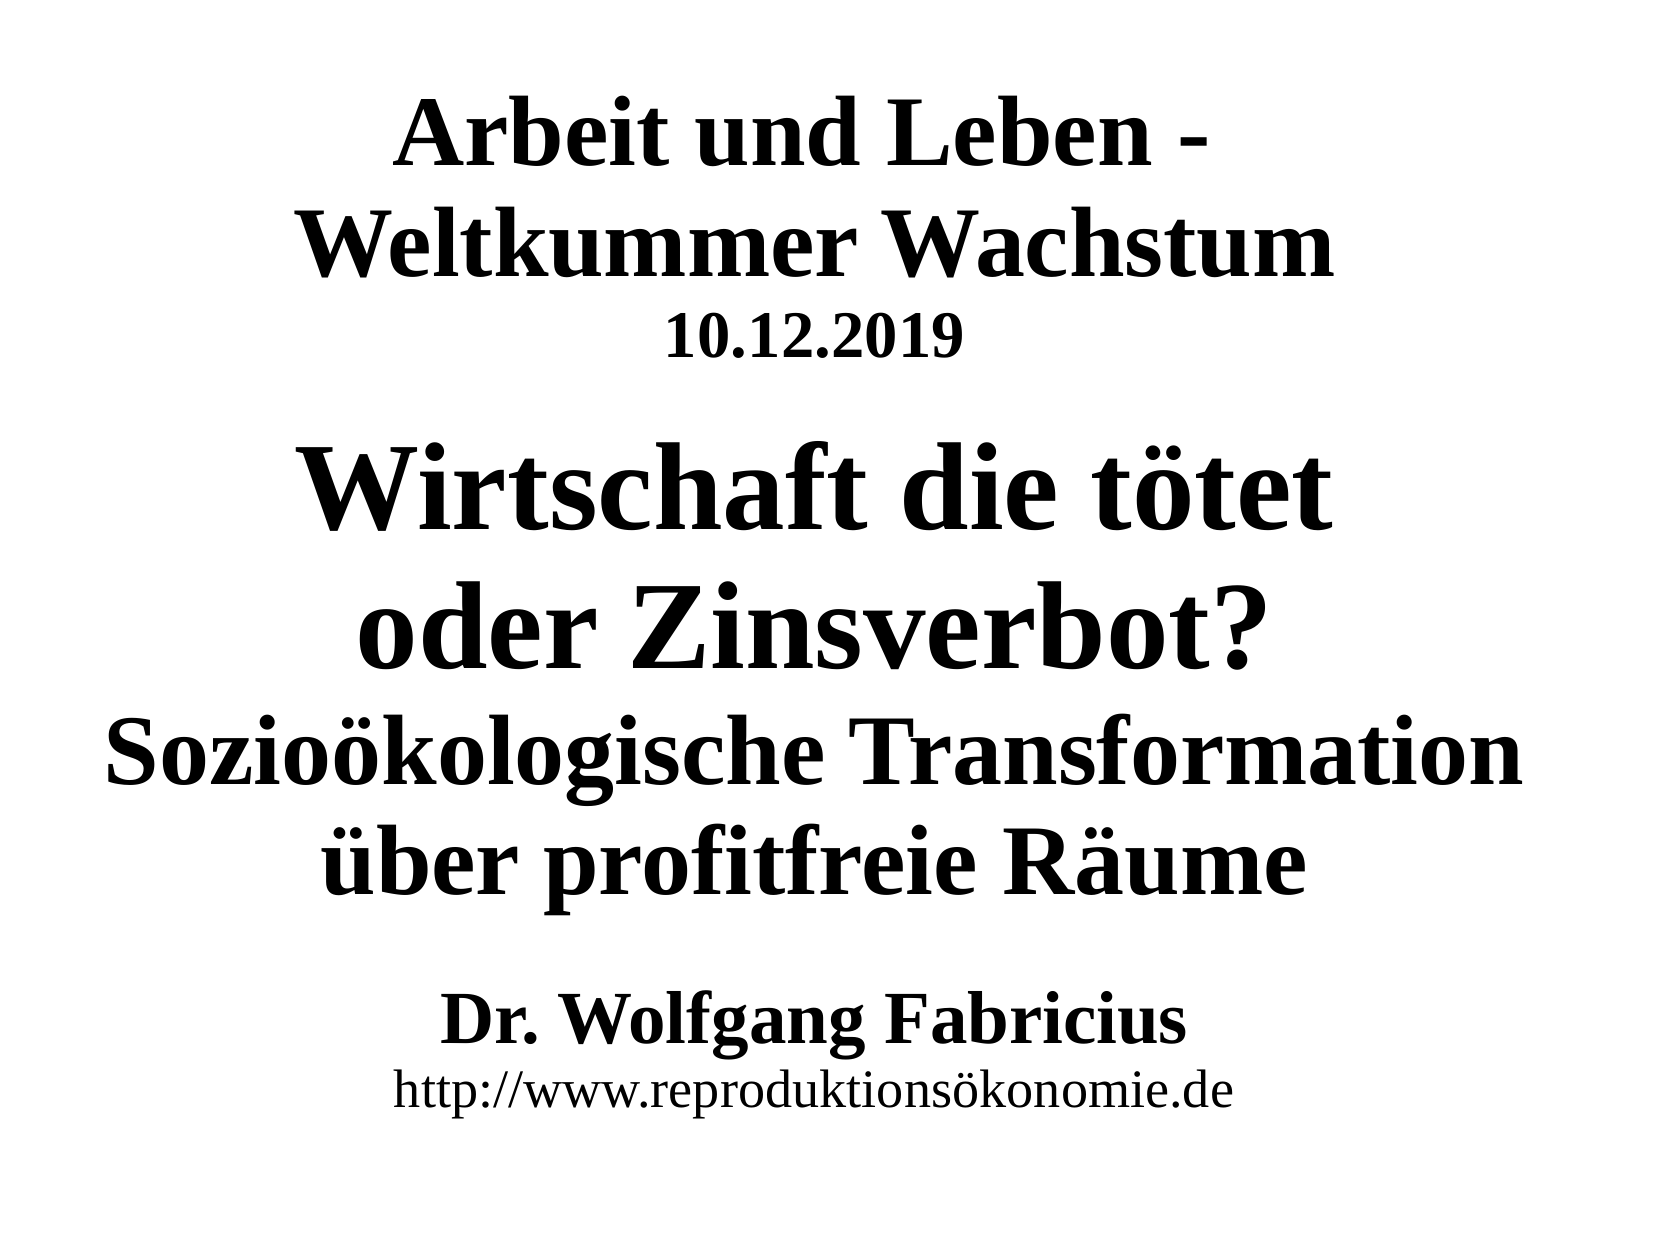

Arbeit und Leben -
Weltkummer Wachstum
10.12.2019
Wirtschaft die tötet
oder Zinsverbot?
Sozioökologische Transformation über profitfreie Räume
Dr. Wolfgang Fabricius
http://www.reproduktionsökonomie.de